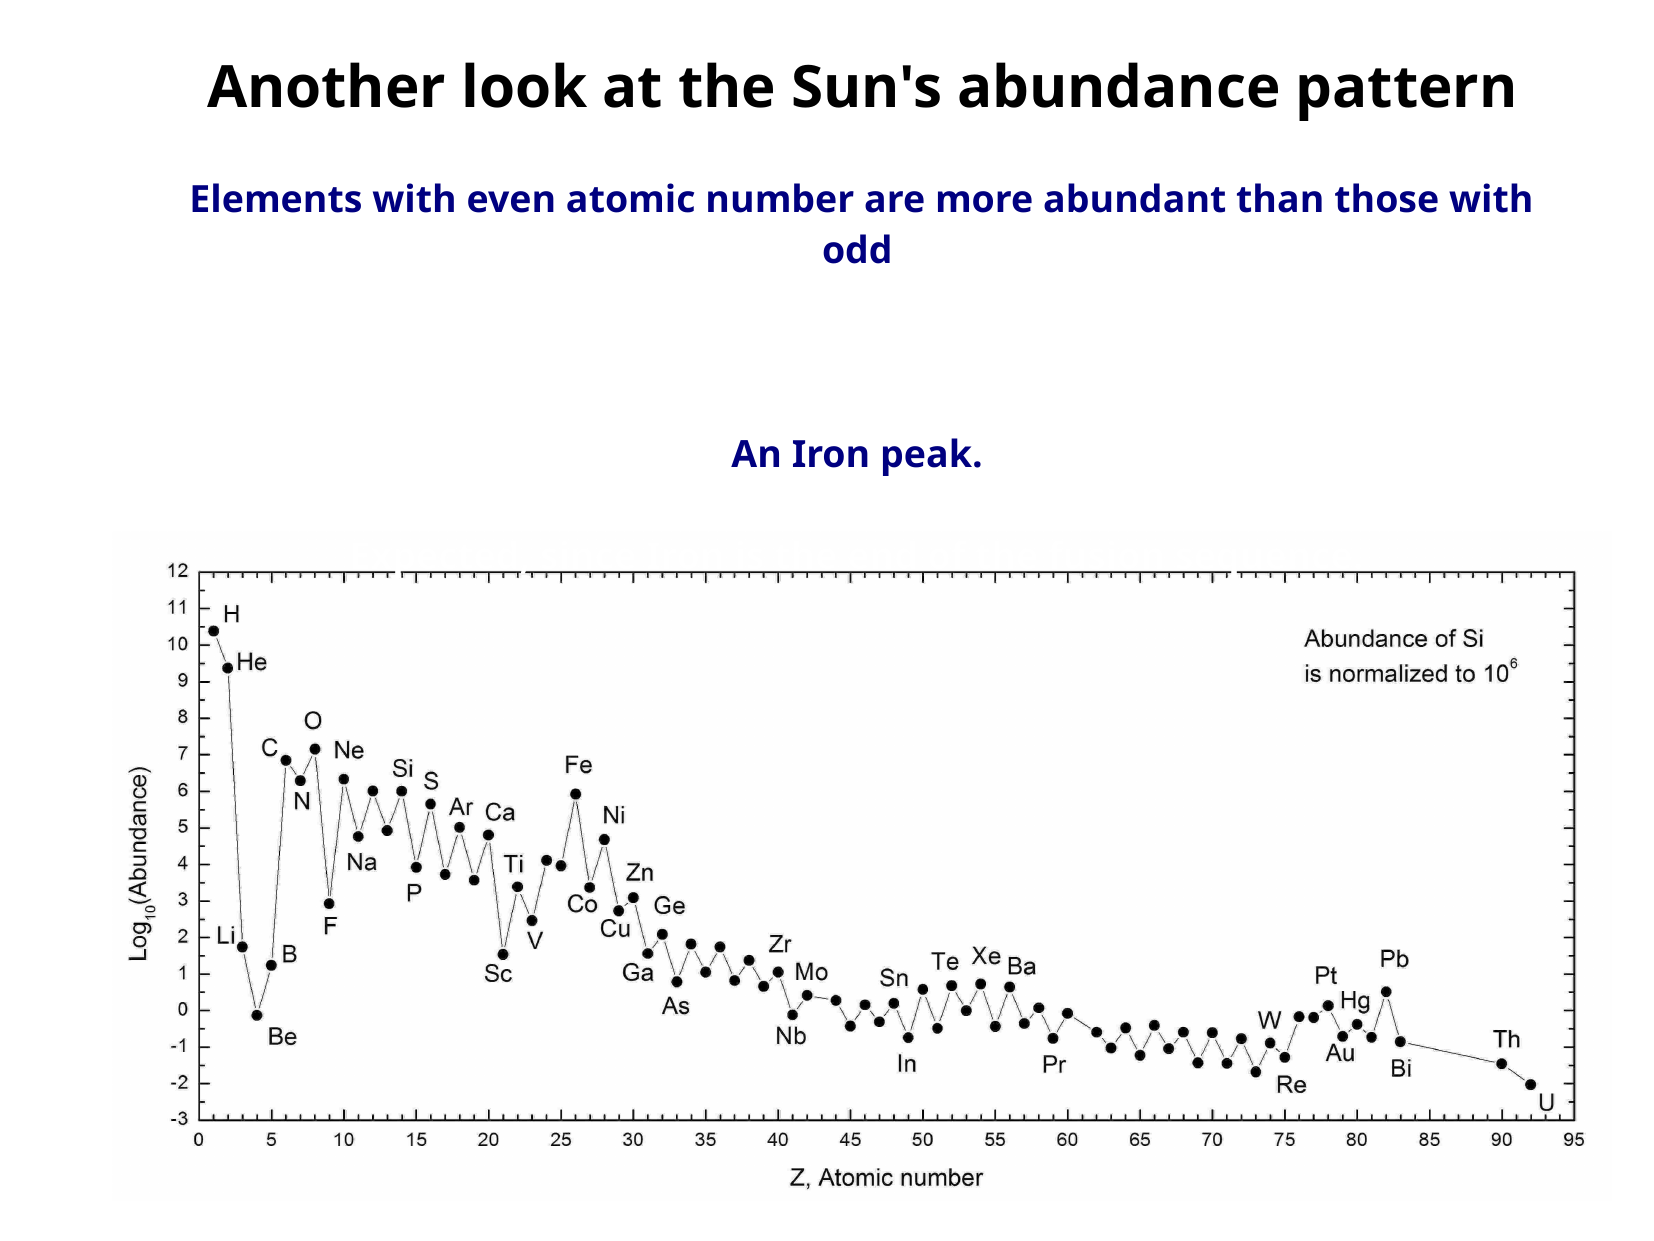

Another look at the Sun's abundance pattern
Elements with even atomic number are more abundant than those with odd
Elements are made by Helium (alpha) capture.
An Iron peak.
Expected, since Iron is the end of the fusion sequence.